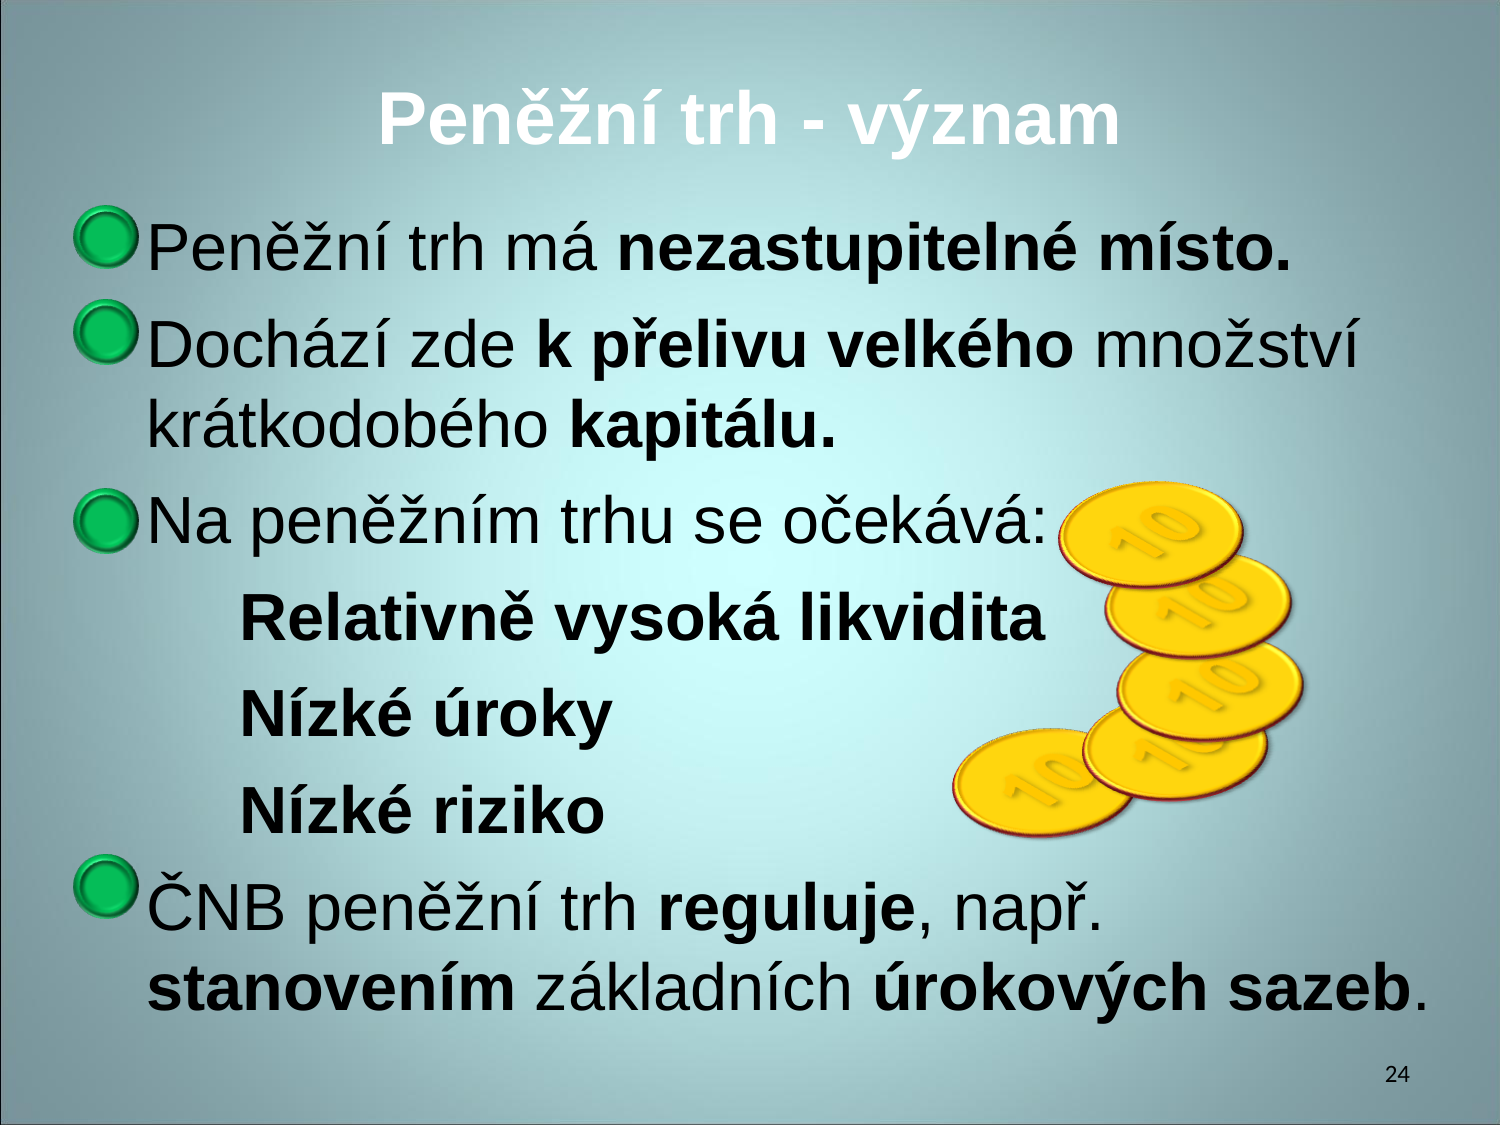

# Peněžní trh - význam
	Peněžní trh má nezastupitelné místo.
	Dochází zde k přelivu velkého množství krátkodobého kapitálu.
	Na peněžním trhu se očekává:
		Relativně vysoká likvidita
		Nízké úroky
		Nízké riziko
	ČNB peněžní trh reguluje, např. stanovením základních úrokových sazeb.